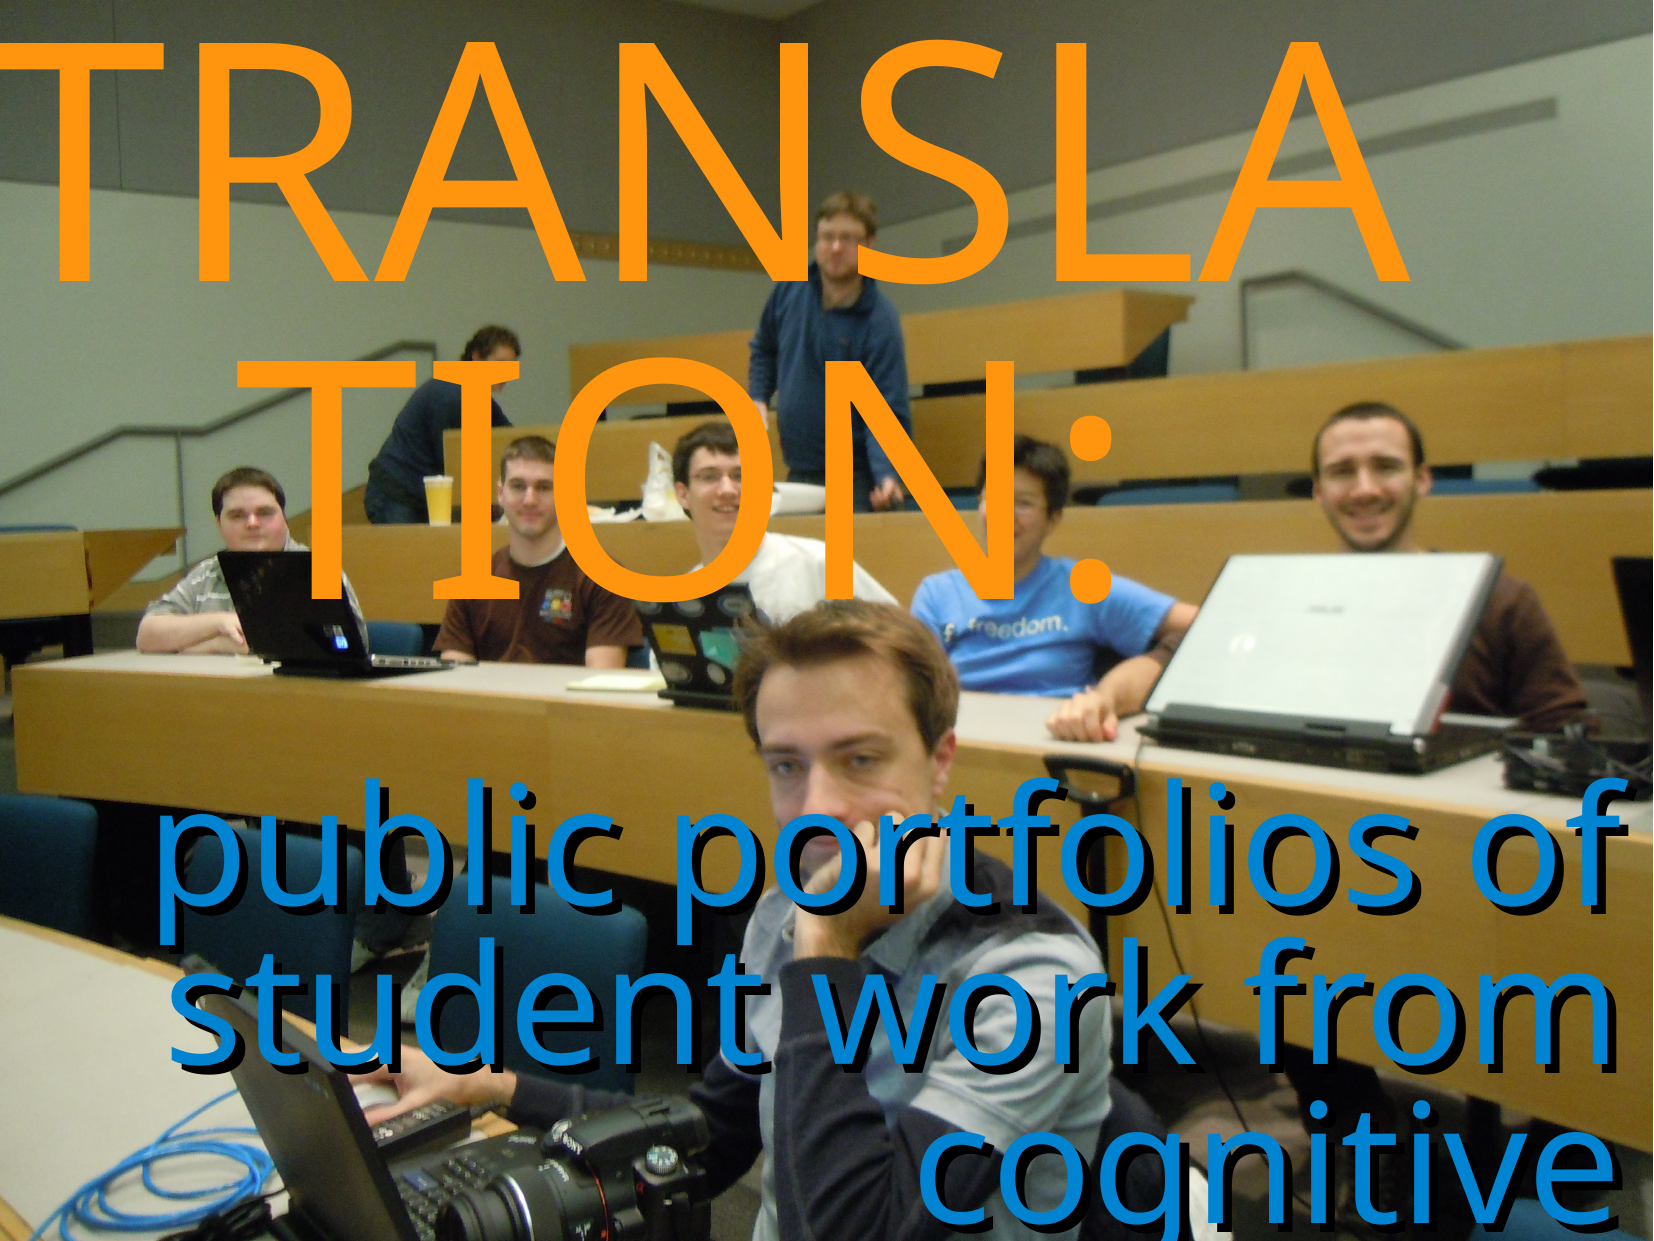

# TRANSLATION:
public portfolios of student work from cognitive apprenticeships in authentic communities of practice